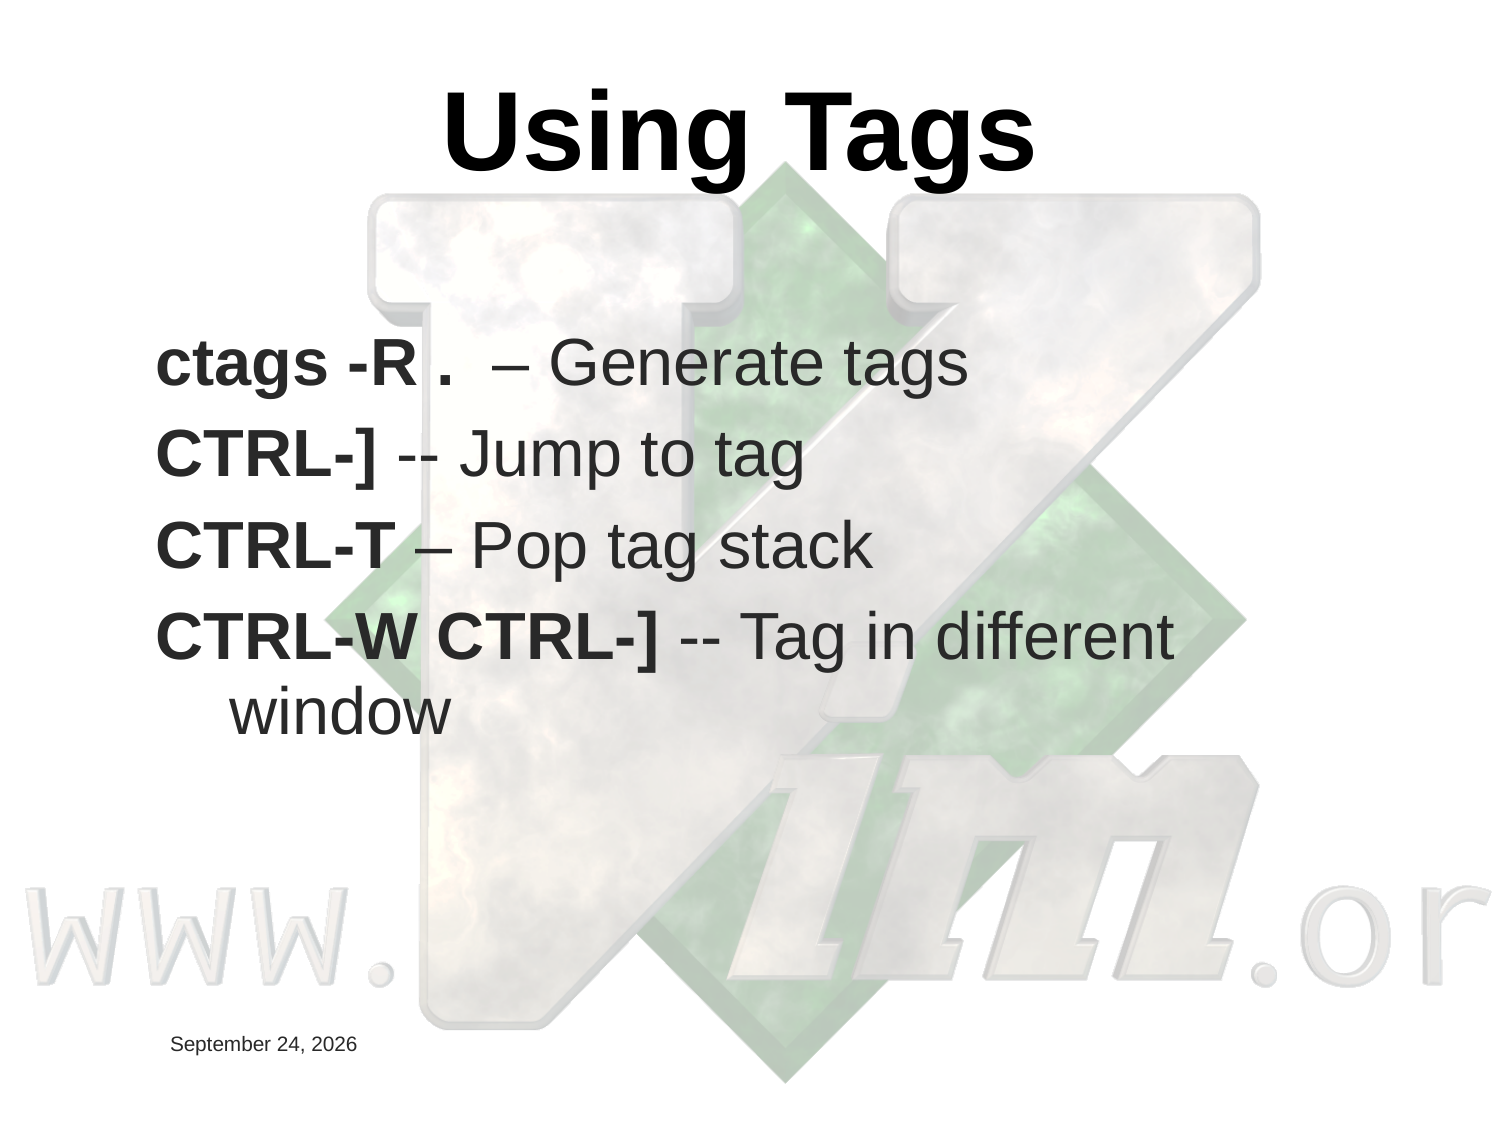

# Using Tags
ctags -R . – Generate tags
CTRL-] -- Jump to tag
CTRL-T – Pop tag stack
CTRL-W CTRL-] -- Tag in different window